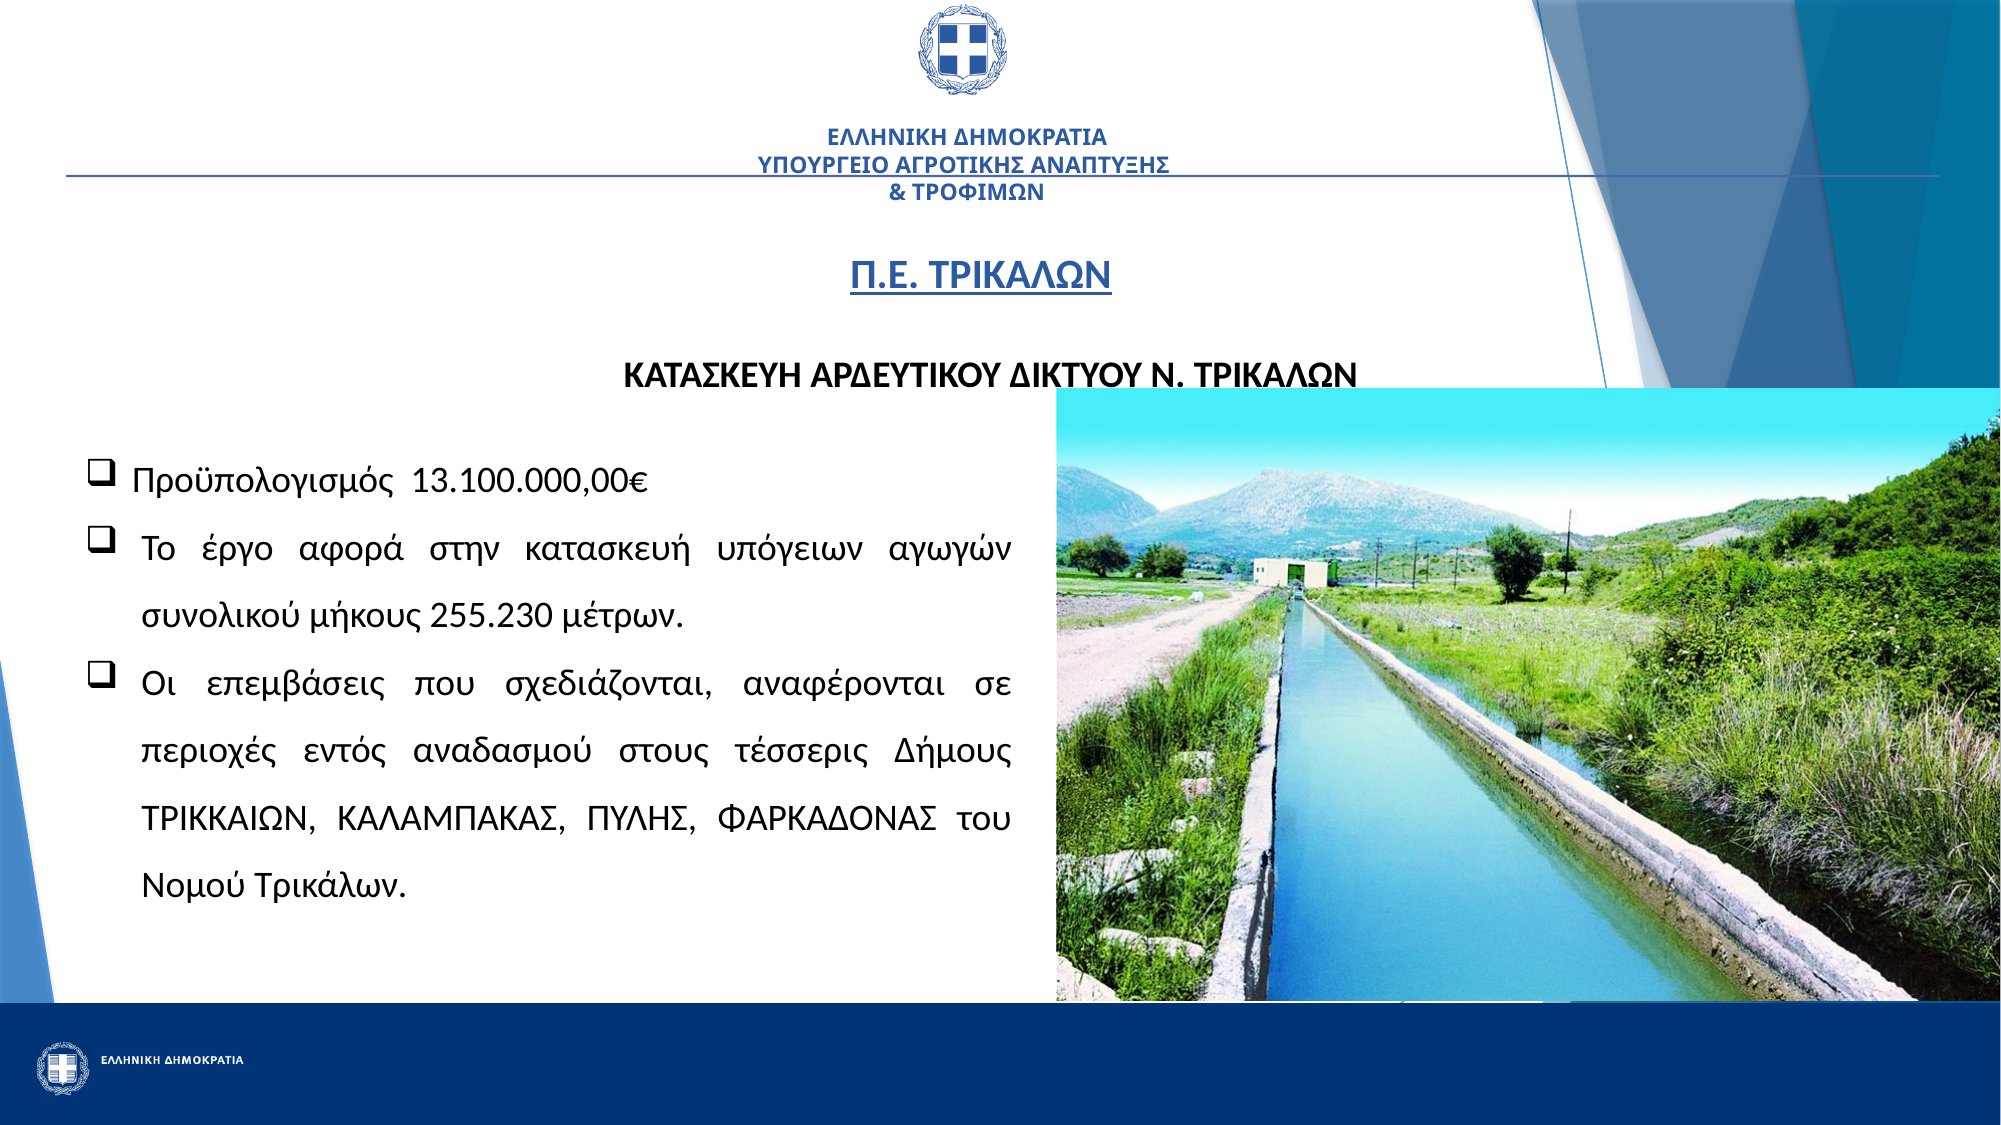

ΕΛΛΗΝΙΚΗ ΔΗΜΟΚΡΑΤΙΑ
ΥΠΟΥΡΓΕΙΟ ΑΓΡΟΤΙΚΗΣ ΑΝΑΠΤΥΞΗΣ
& ΤΡΟΦΙΜΩΝ
Π.Ε. ΤΡΙΚΑΛΩΝ
ΚΑΤΑΣΚΕΥΗ ΑΡΔΕΥΤΙΚΟΥ ΔΙΚΤΥΟΥ Ν. ΤΡΙΚΑΛΩΝ
Προϋπολογισμός 13.100.000,00€
Το έργο αφορά στην κατασκευή υπόγειων αγωγών συνολικού μήκους 255.230 μέτρων.
Οι επεμβάσεις που σχεδιάζονται, αναφέρονται σε περιοχές εντός αναδασμού στους τέσσερις Δήμους ΤΡΙΚΚΑΙΩΝ, ΚΑΛΑΜΠΑΚΑΣ, ΠΥΛΗΣ, ΦΑΡΚΑΔΟΝΑΣ του Νομού Τρικάλων.